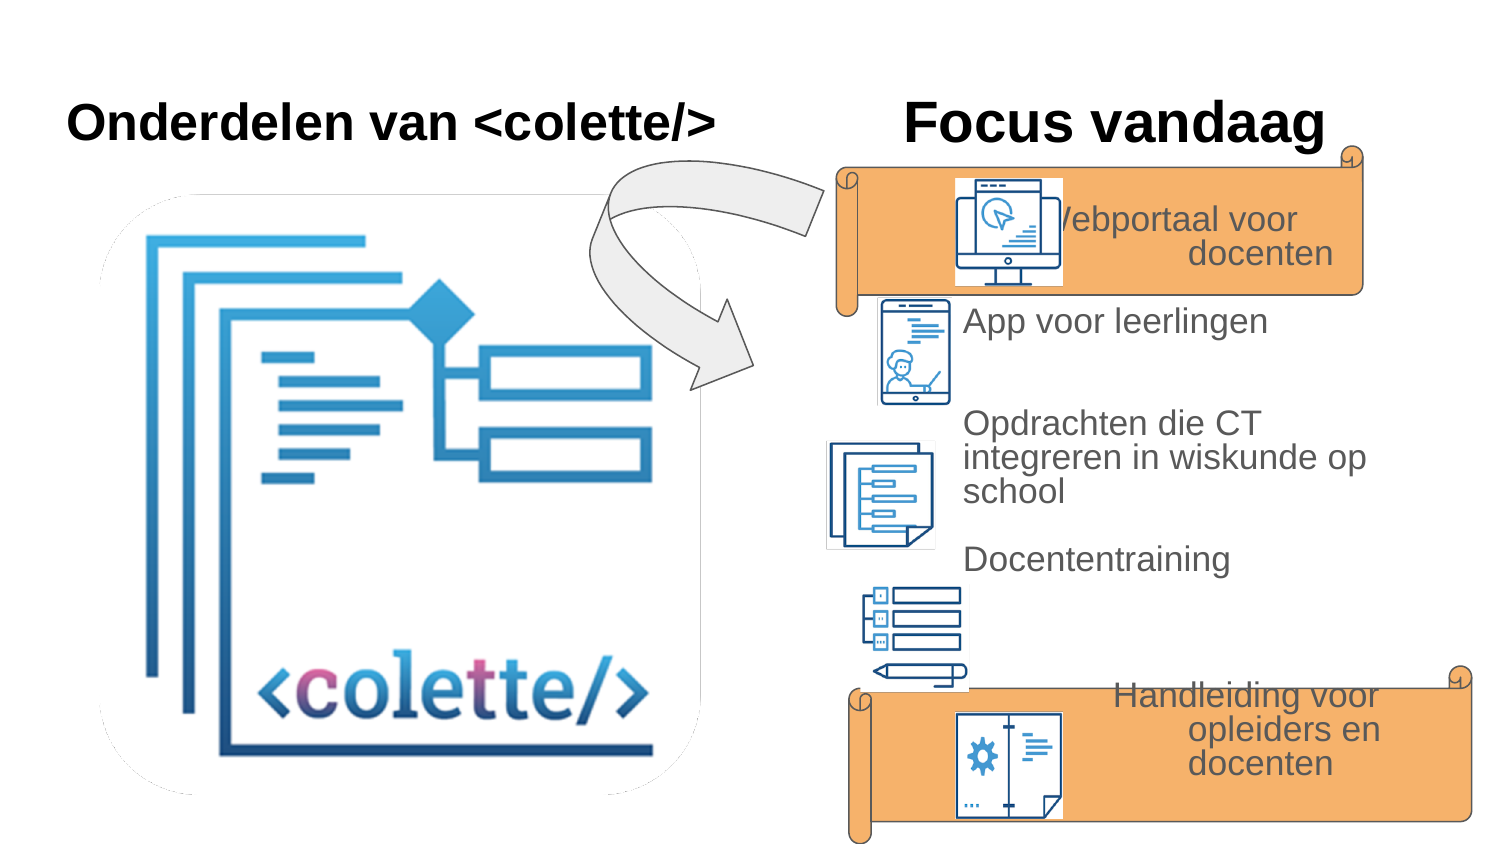

Focus vandaag
# Onderdelen van <colette/>
	Webportaal voor
 	docenten
App voor leerlingen
Opdrachten die CT integreren in wiskunde op school
Docententraining
		Handleiding voor
opleiders en
docenten